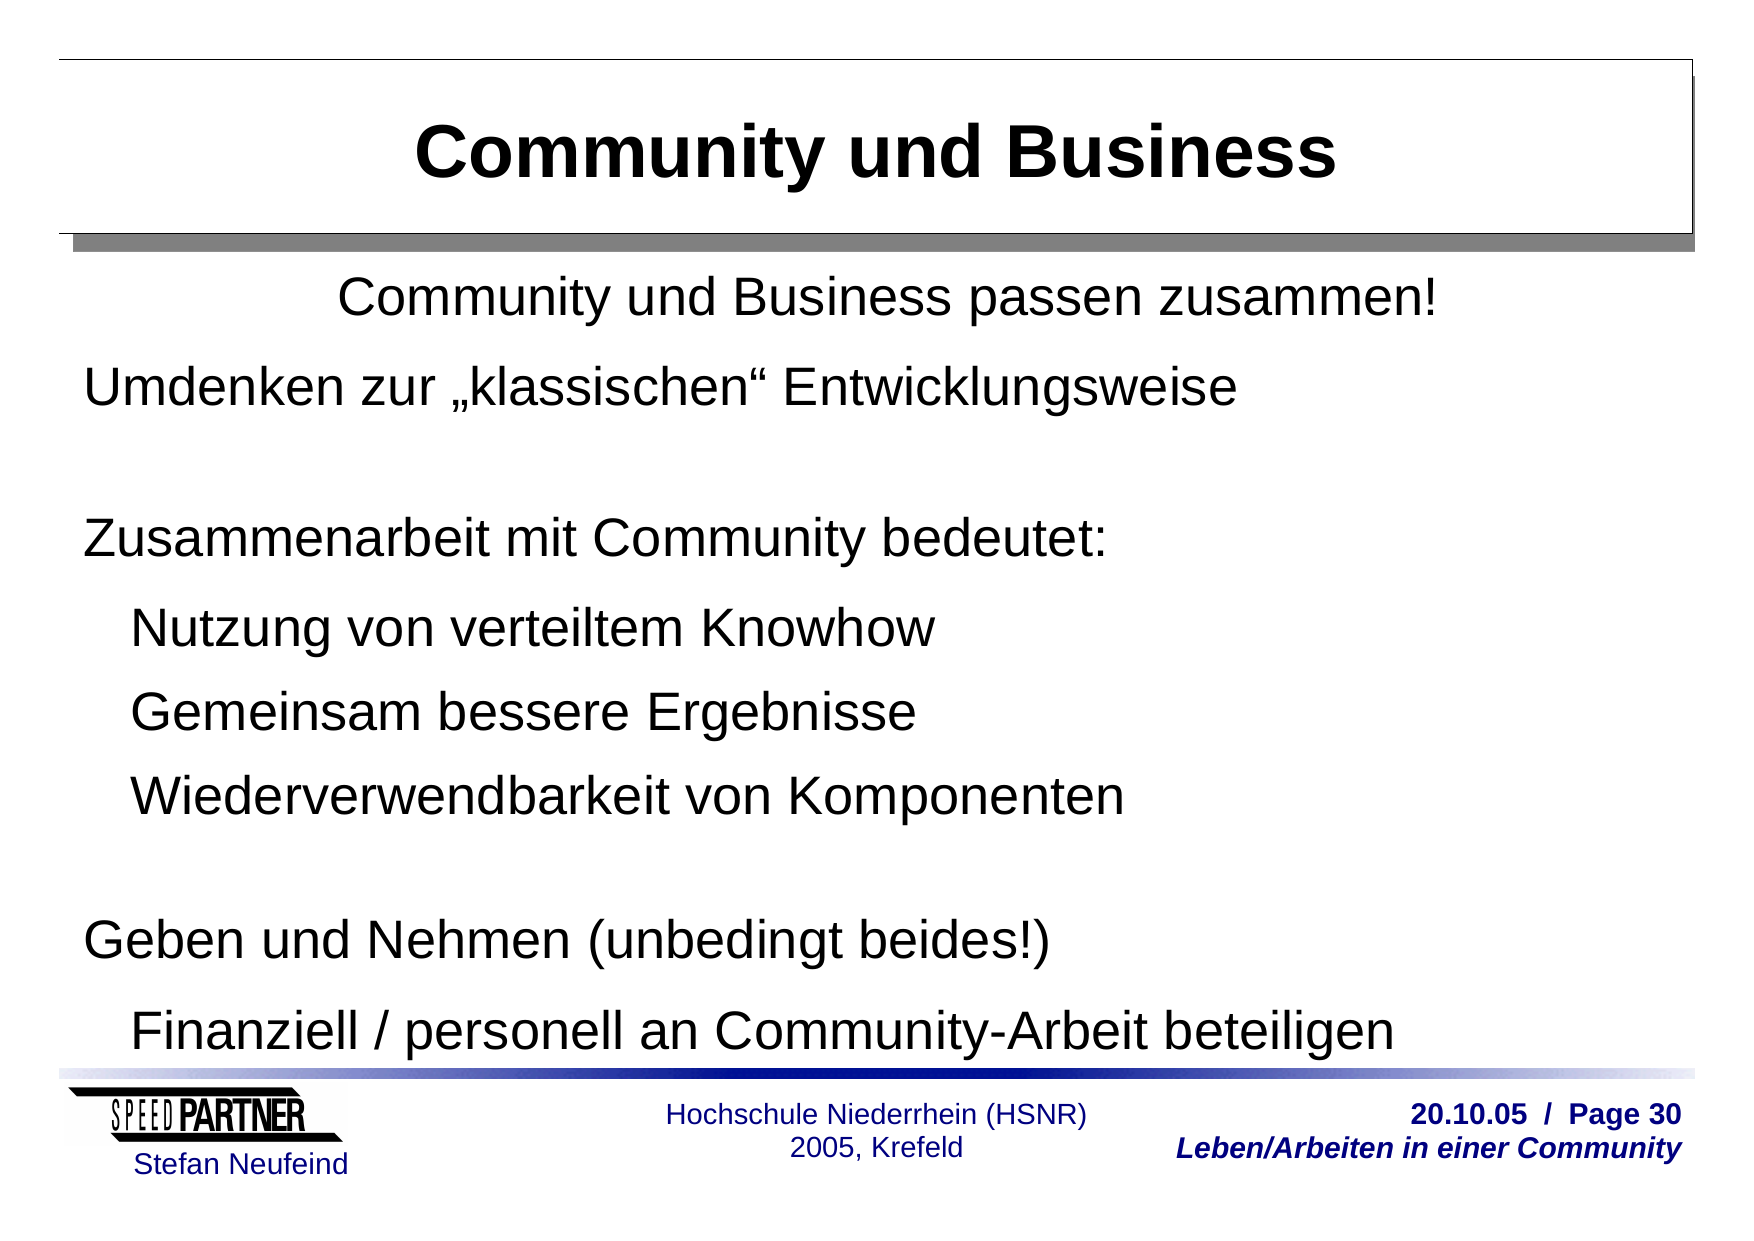

# Community und Business
Community und Business passen zusammen!
Umdenken zur „klassischen“ Entwicklungsweise
Zusammenarbeit mit Community bedeutet:
Nutzung von verteiltem Knowhow
Gemeinsam bessere Ergebnisse
Wiederverwendbarkeit von Komponenten
Geben und Nehmen (unbedingt beides!)
Finanziell / personell an Community-Arbeit beteiligen